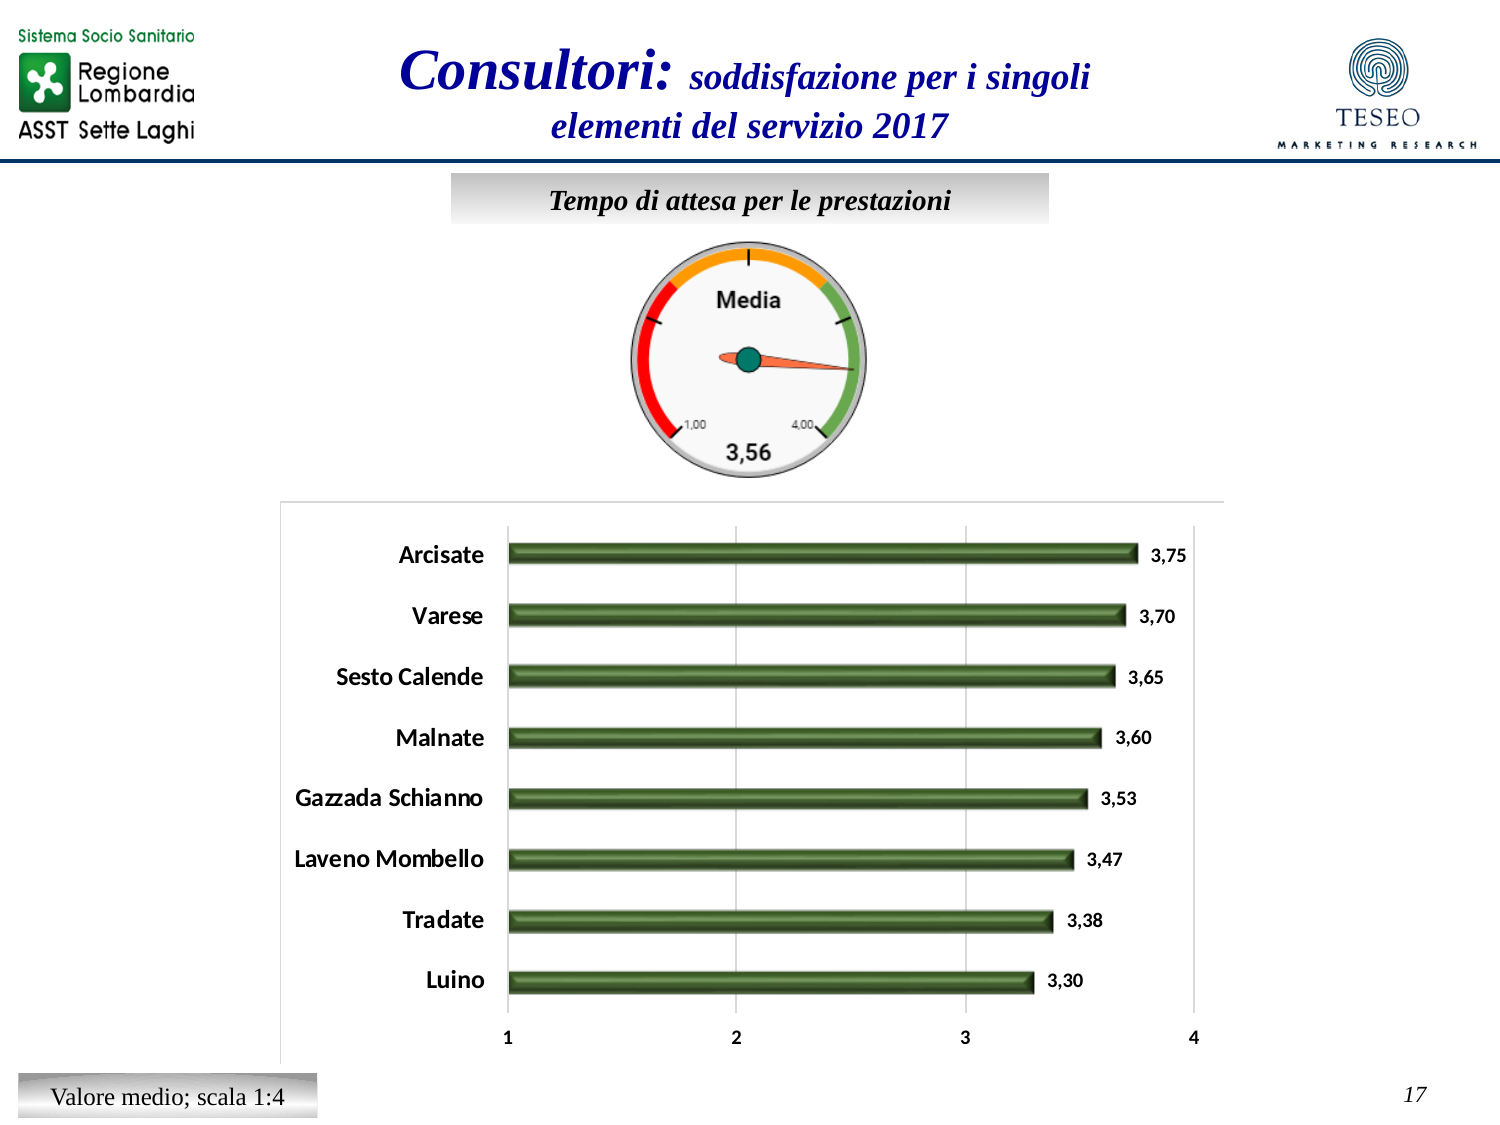

Consultori: soddisfazione per i singoli
elementi del servizio 2017
Tempo di attesa per le prestazioni
Valore medio; scala 1:4